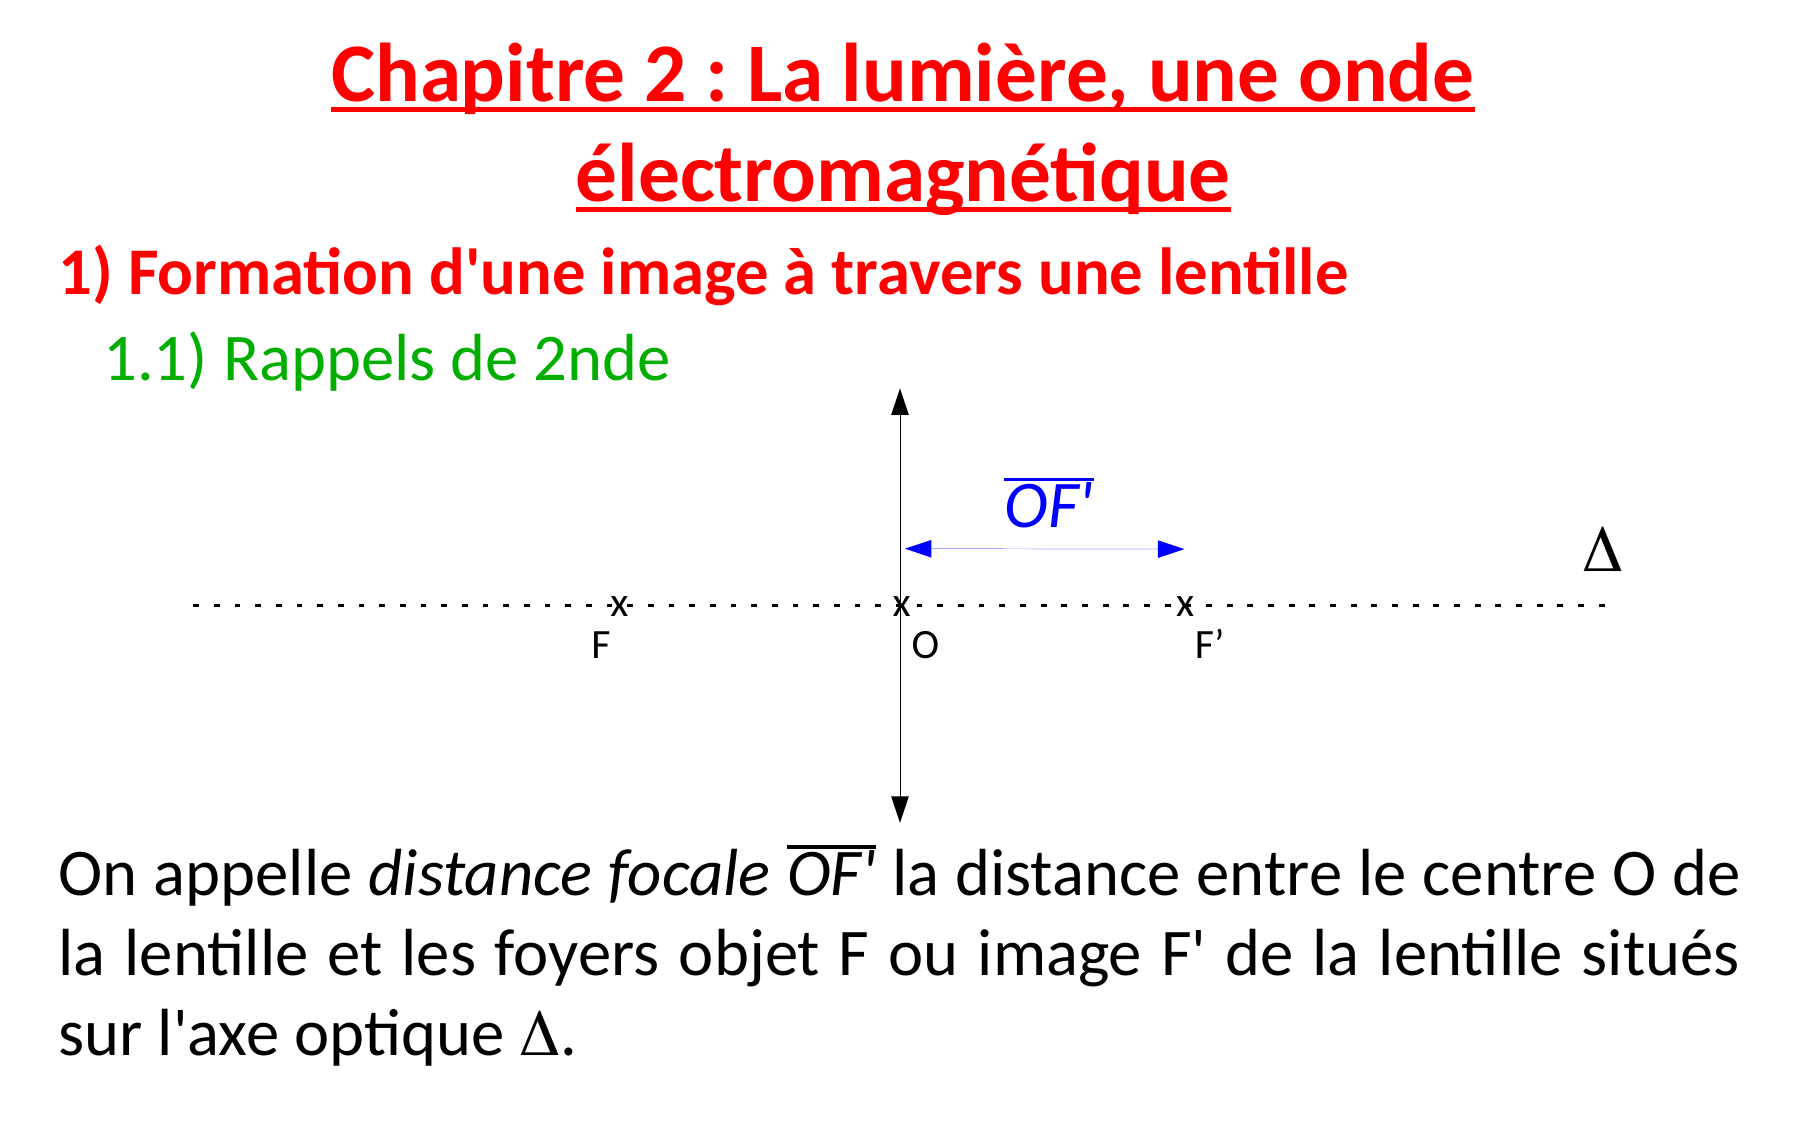

# Chapitre 2 : La lumière, une onde électromagnétique
1) Formation d'une image à travers une lentille
 1.1) Rappels de 2nde
On appelle distance focale OF' la distance entre le centre O de la lentille et les foyers objet F ou image F' de la lentille situés sur l'axe optique D.
OF'
D
x
 O
 x
F
x
 F’